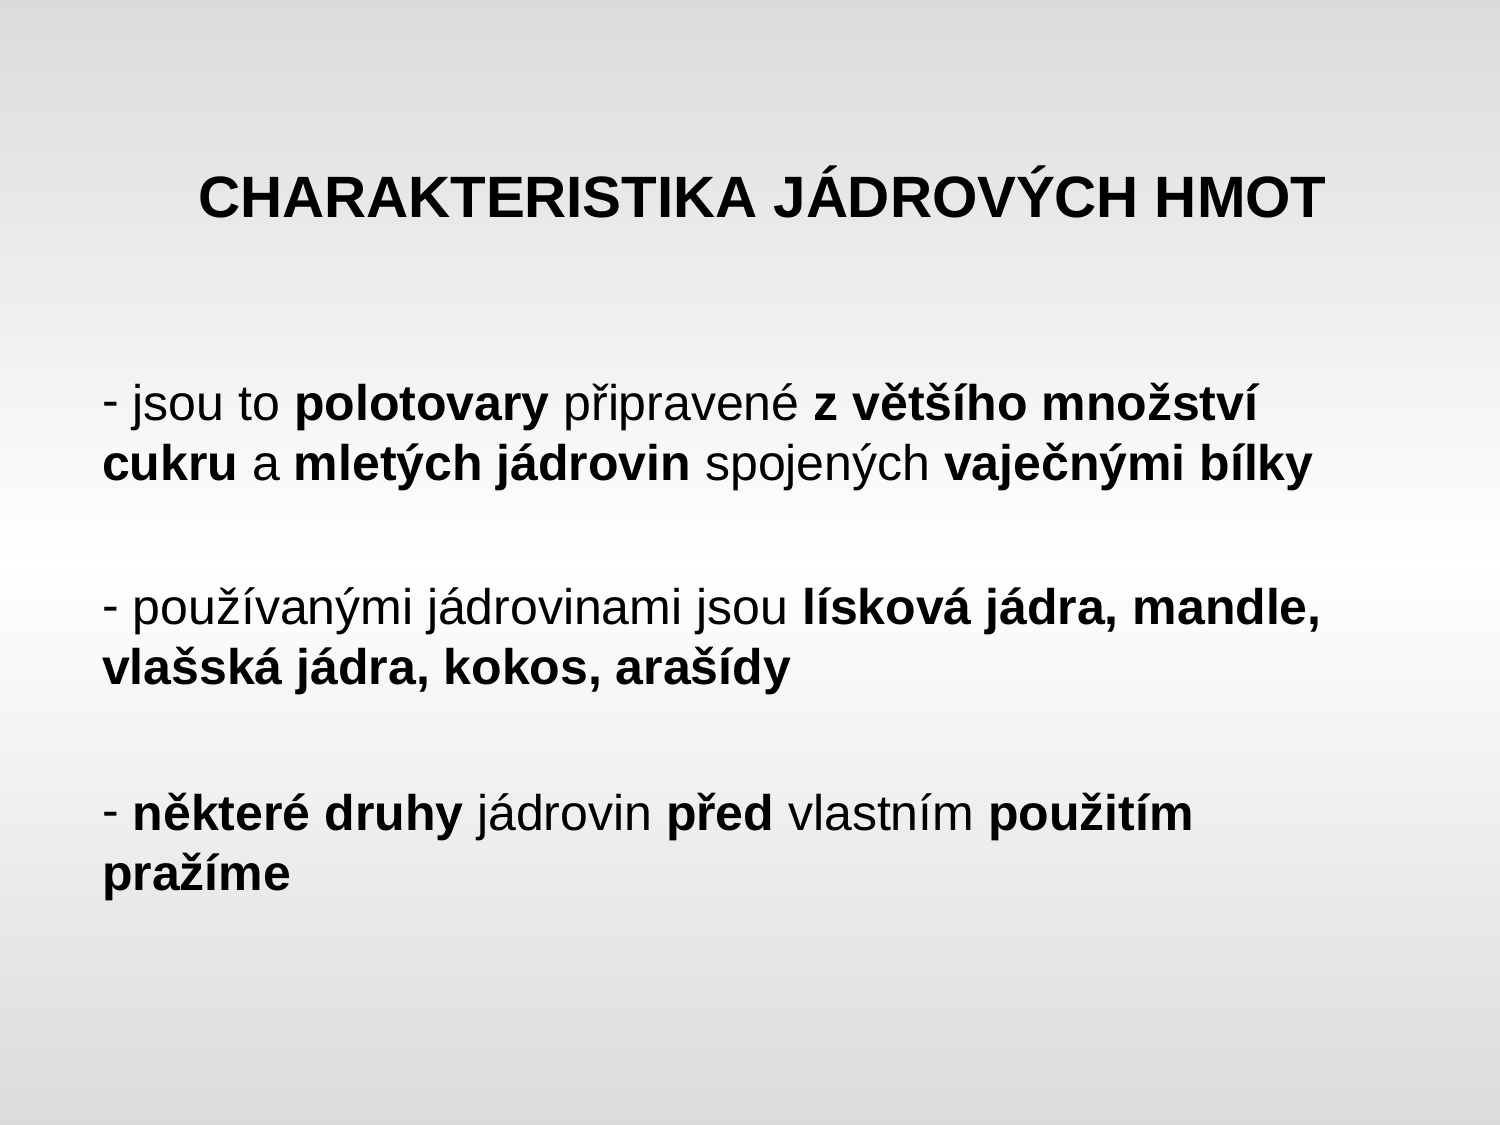

# CHARAKTERISTIKA JÁDROVÝCH HMOT
 jsou to polotovary připravené z většího množství cukru a mletých jádrovin spojených vaječnými bílky
 používanými jádrovinami jsou lísková jádra, mandle, vlašská jádra, kokos, arašídy
 některé druhy jádrovin před vlastním použitím pražíme